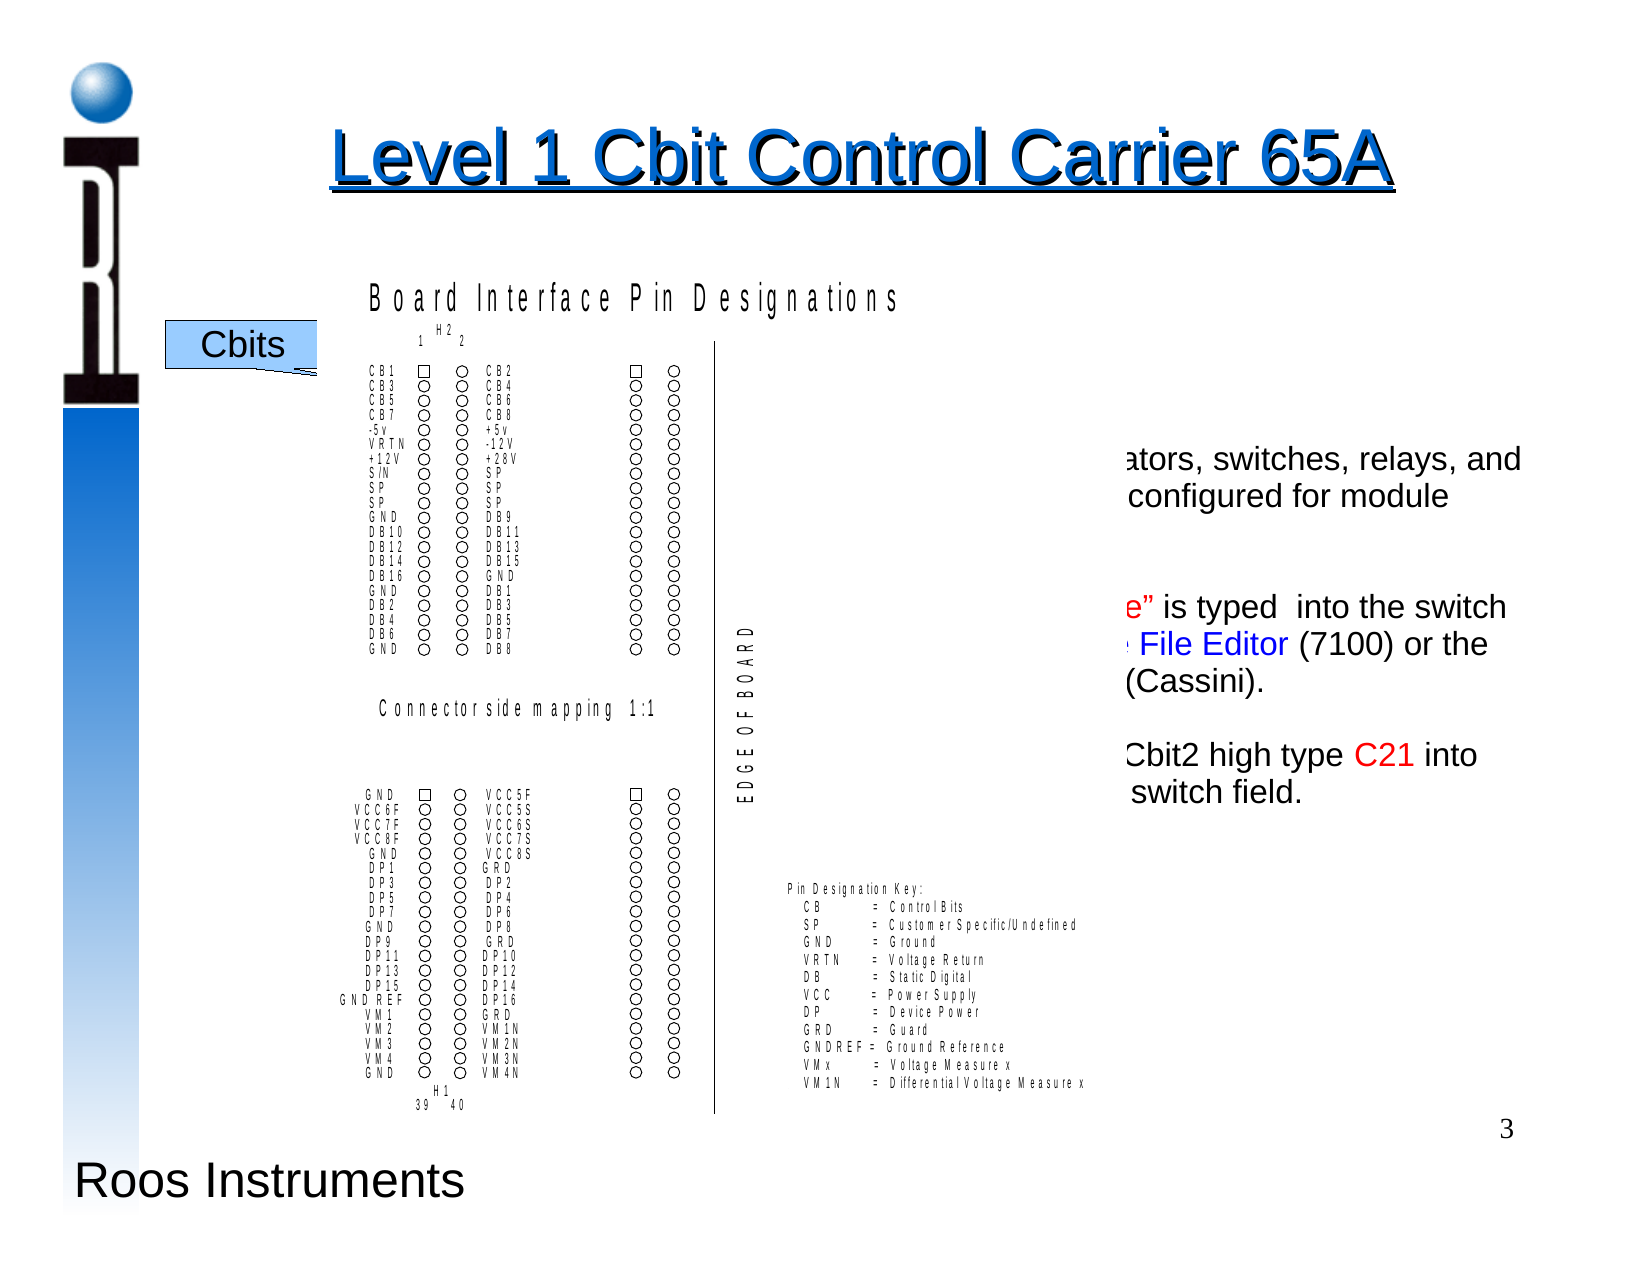

Level 1 Cbit Control Carrier 65A
# Cbit Use:
1. For driving attenuators, switches, relays, and other devices not configured for module slots.
2. Format: “C-#-state” is typed into the switch field of the Fixture File Editor (7100) or the
 Fixture Definition (Cassini).
EX. To switch Cbit2 high type C21 into fixture file switch field.
Cbits
3